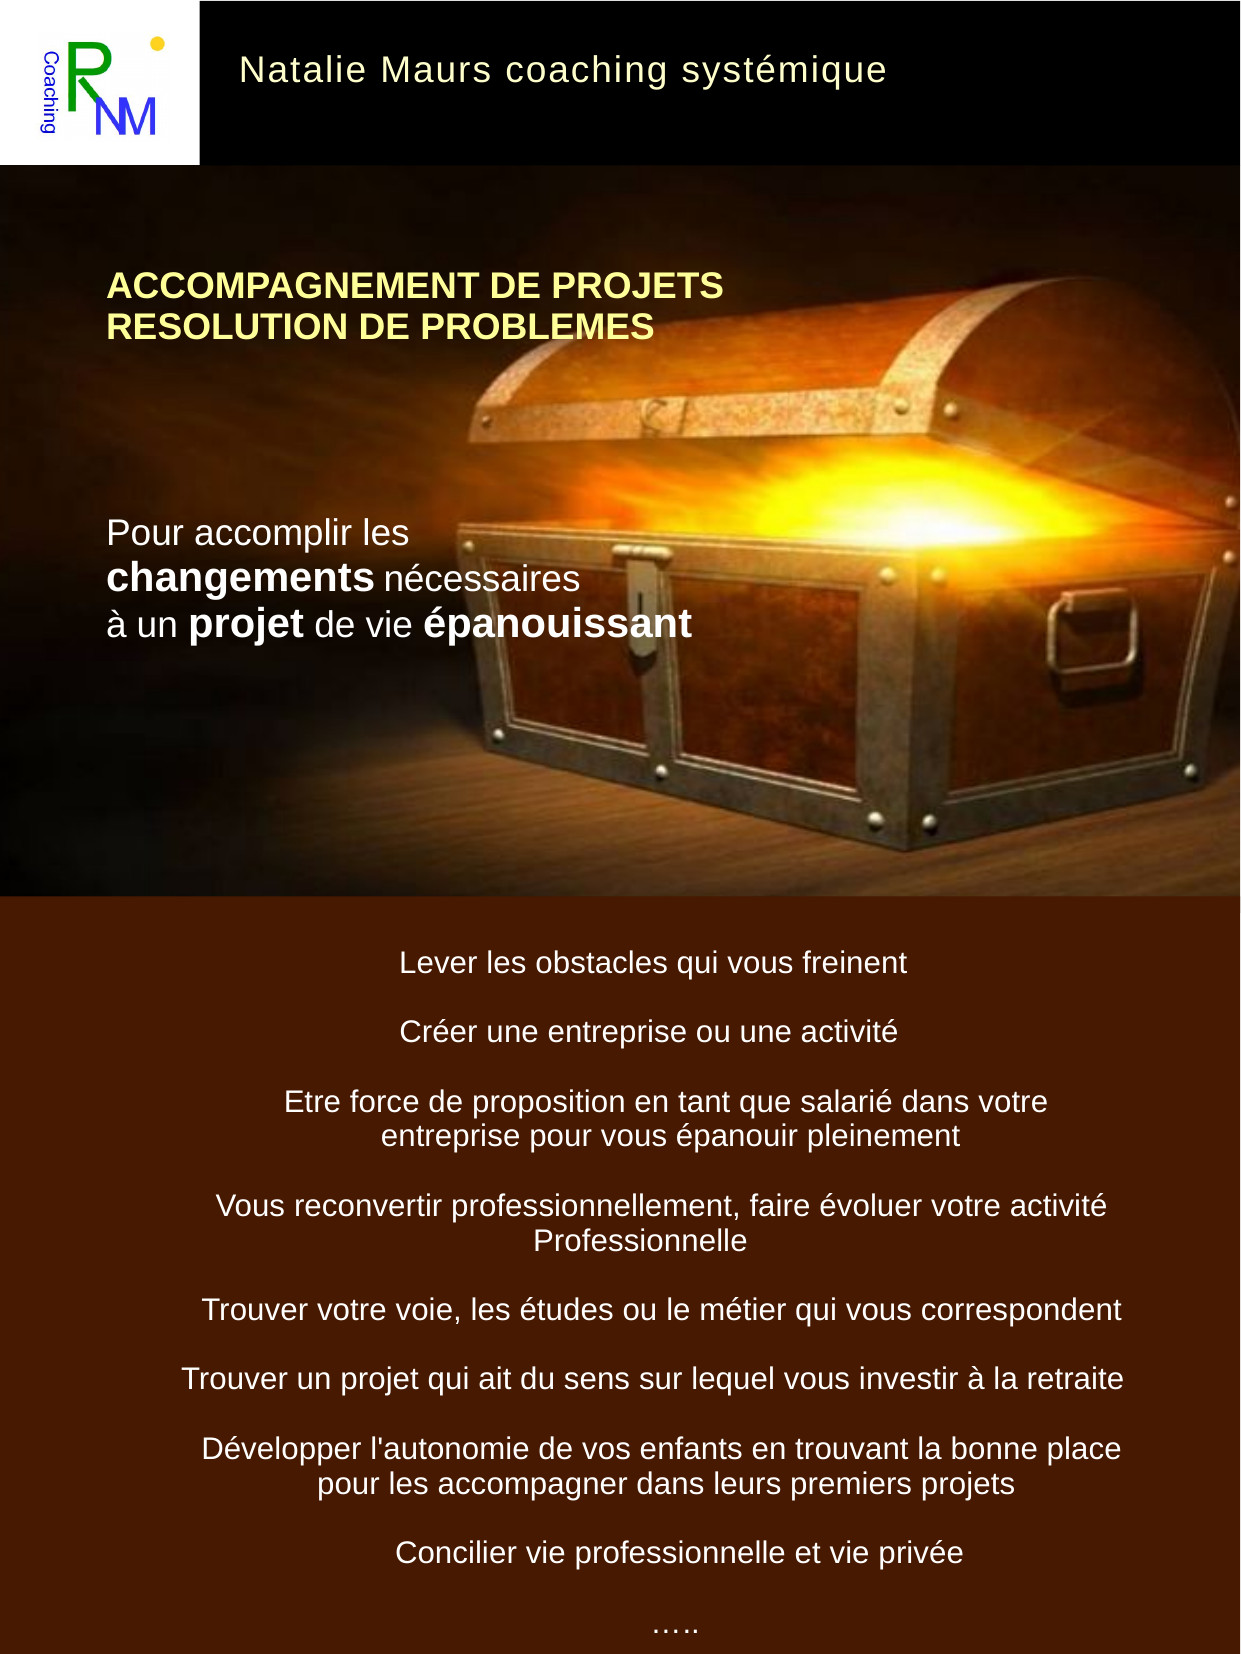

Natalie Maurs coaching systémique
ACCOMPAGNEMENT DE PROJETS
RESOLUTION DE PROBLEMES
Pour accomplir les
changements nécessaires
à un projet de vie épanouissant
 Lever les obstacles qui vous freinent
 Créer une entreprise ou une activité
 Etre force de proposition en tant que salarié dans votre
 entreprise pour vous épanouir pleinement
 Vous reconvertir professionnellement, faire évoluer votre activité
 Professionnelle
 Trouver votre voie, les études ou le métier qui vous correspondent
 Trouver un projet qui ait du sens sur lequel vous investir à la retraite
 Développer l'autonomie de vos enfants en trouvant la bonne place
 pour les accompagner dans leurs premiers projets
 Concilier vie professionnelle et vie privée
 …..